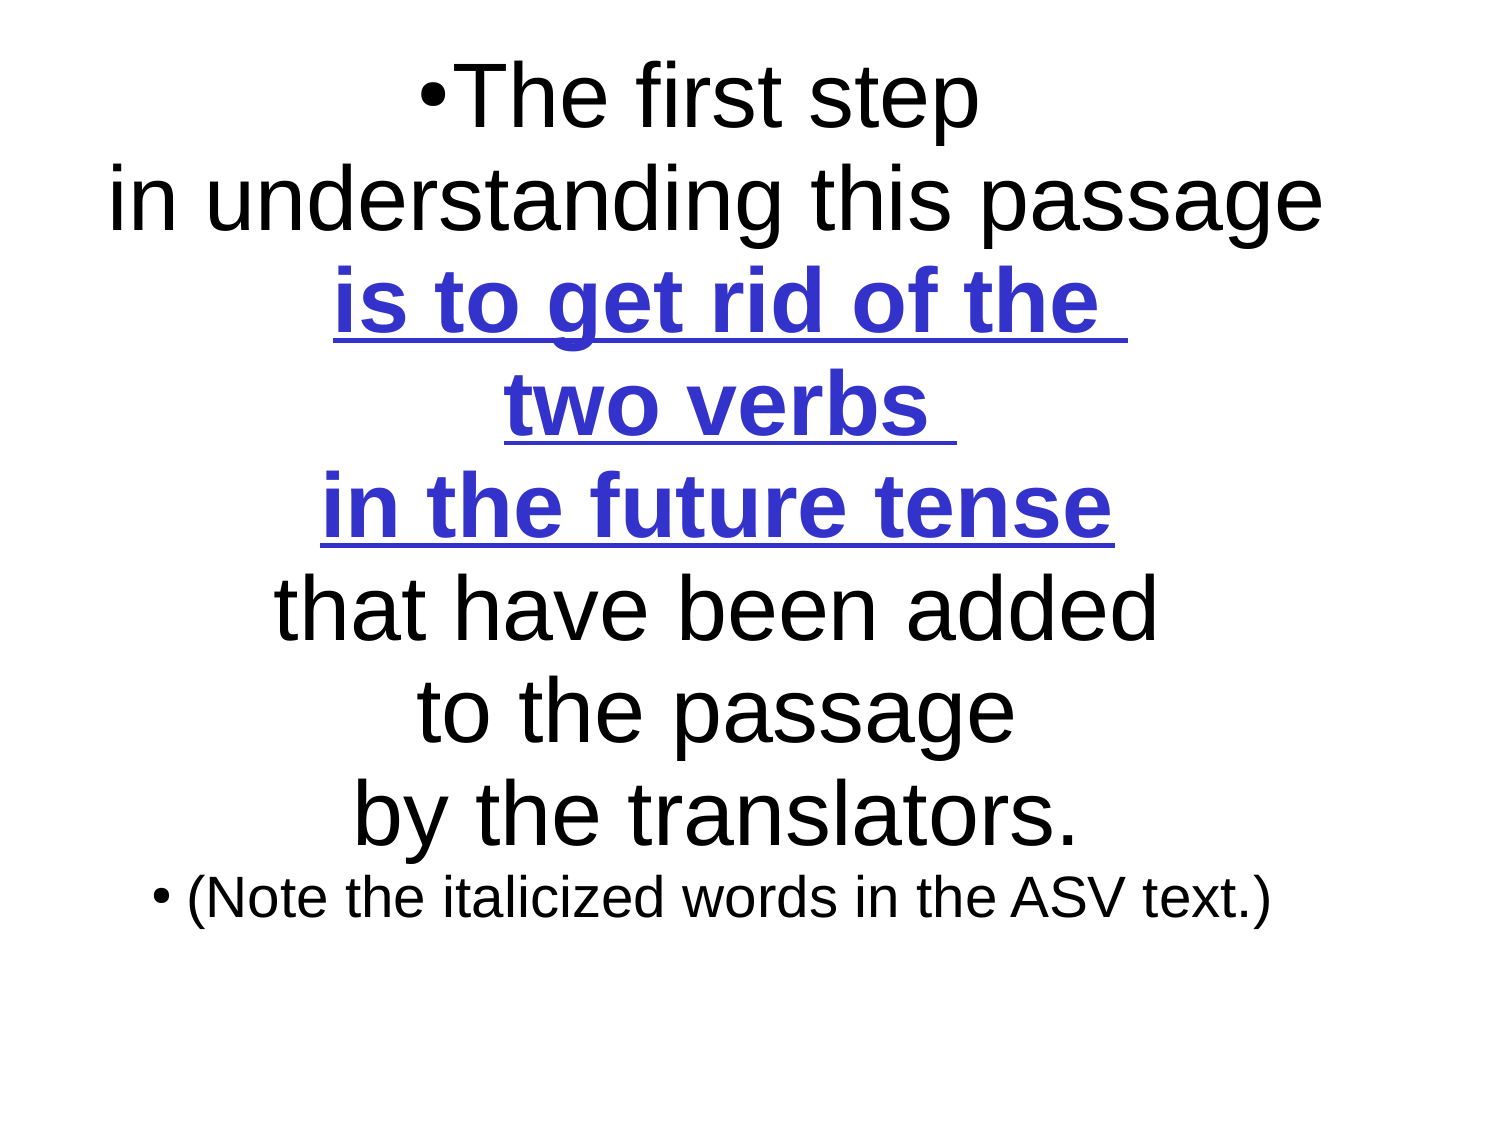

The first step
in understanding this passage
is to get rid of the
two verbs
in the future tense
that have been added
to the passage
by the translators.
(Note the italicized words in the ASV text.)